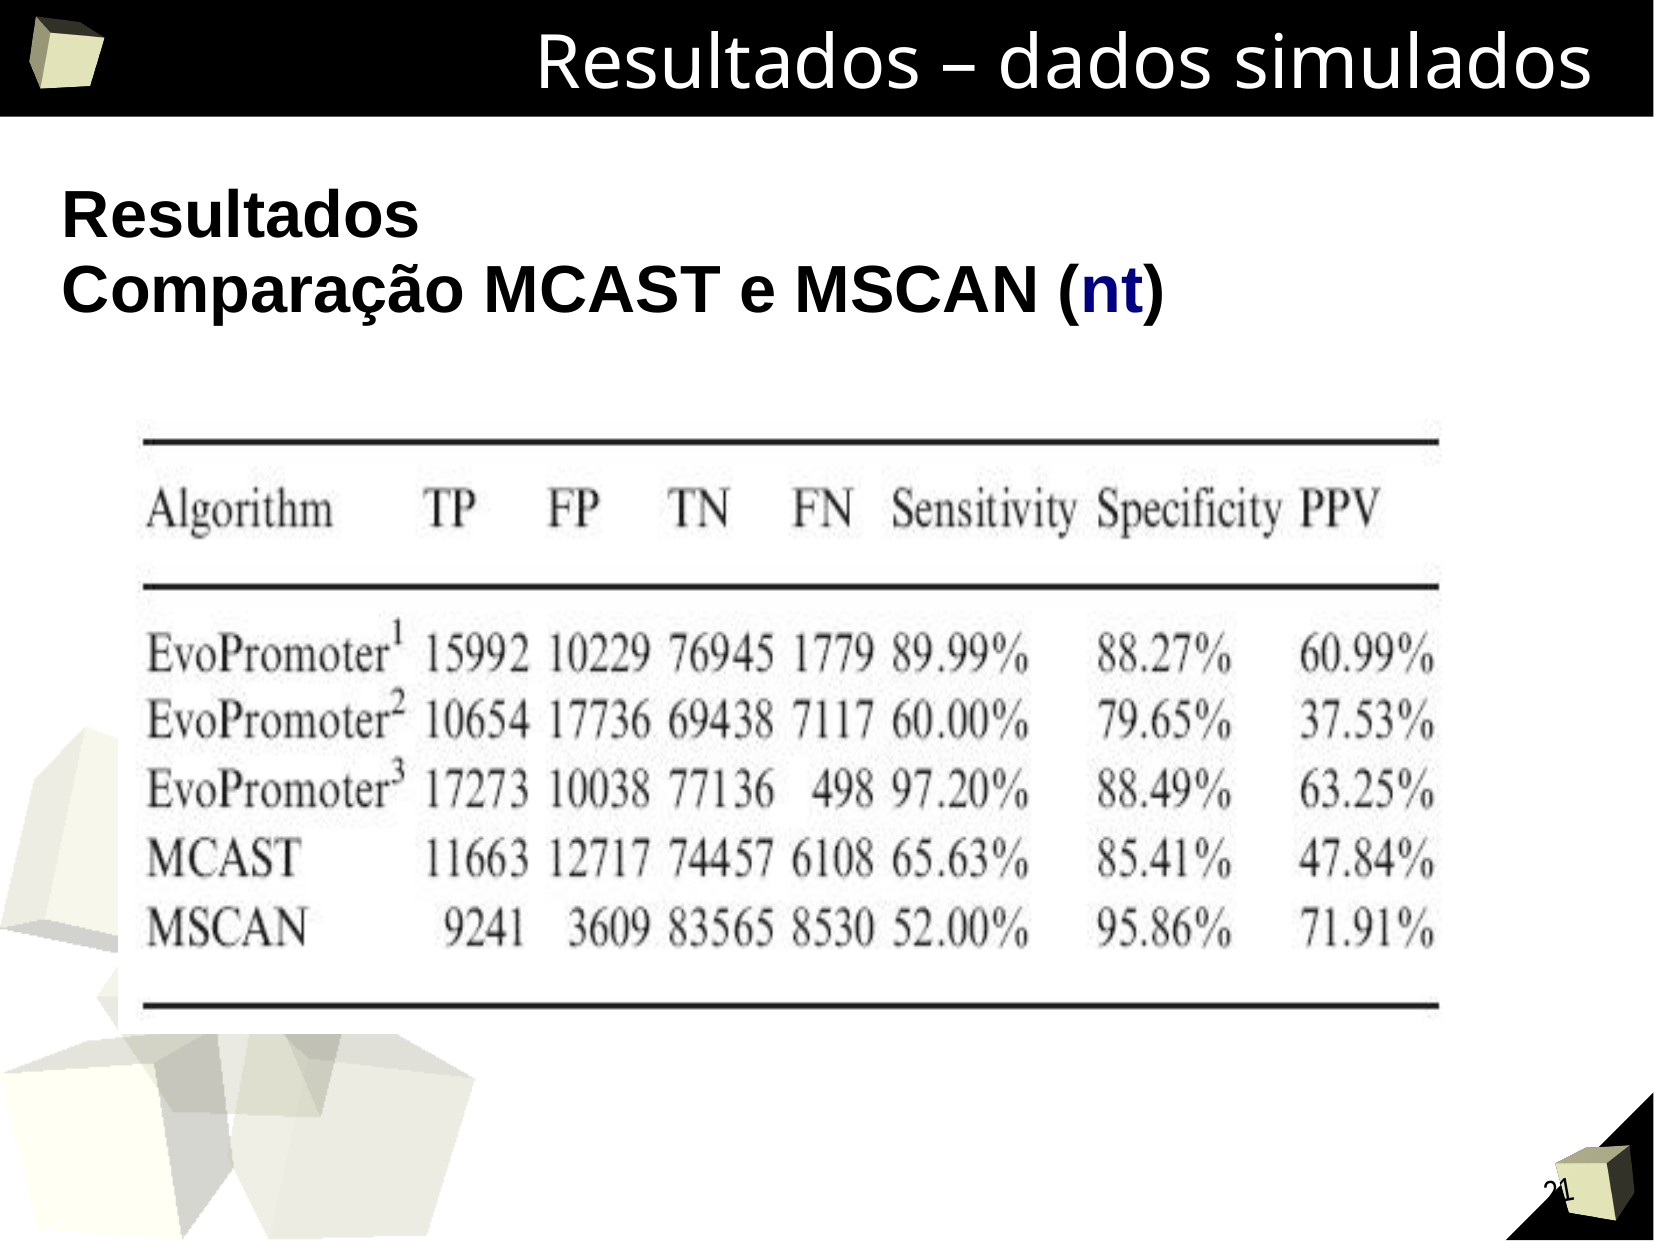

# Resultados – dados simulados
Resultados
Comparação MCAST e MSCAN (nt)